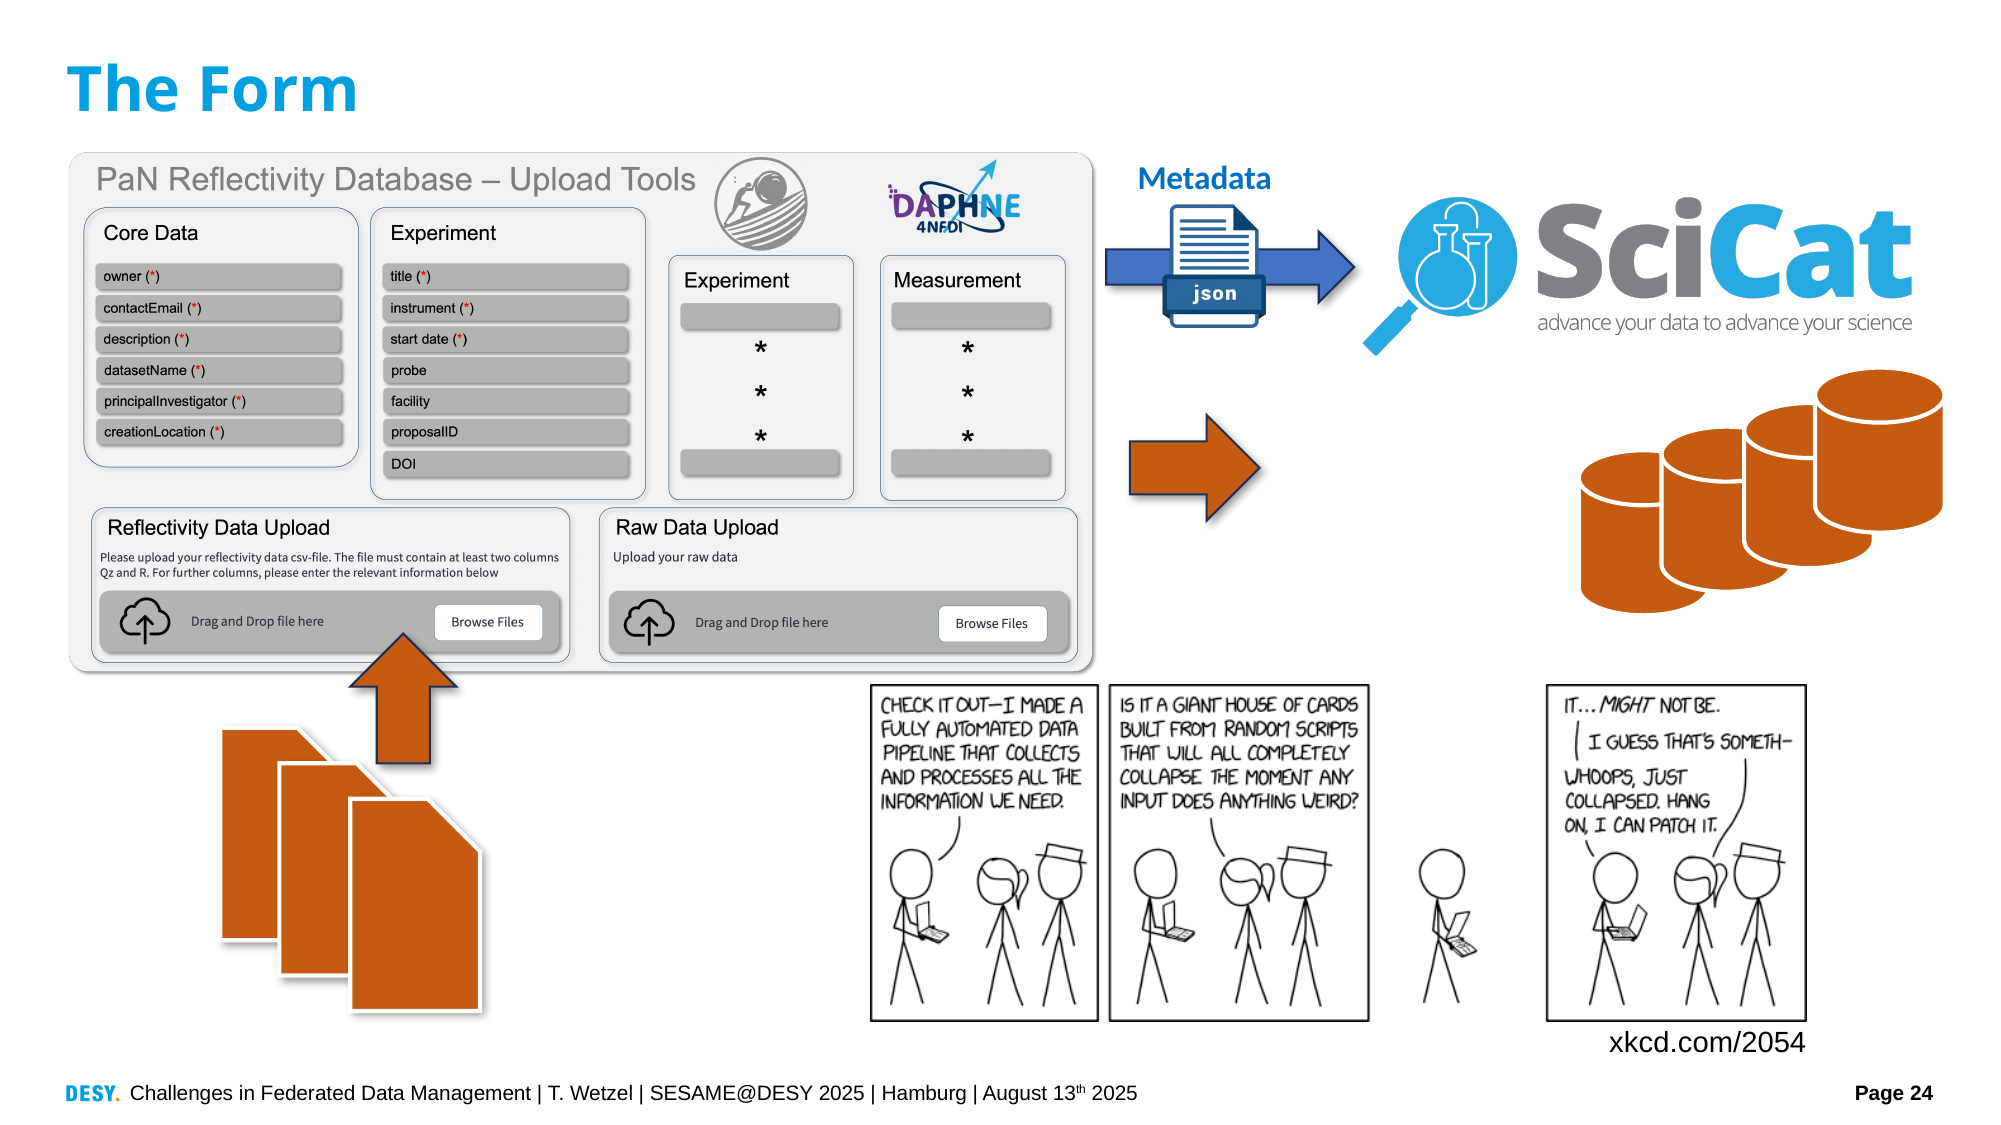

# The Form
 Metadata
xkcd.com/2054
DESY Open Data Portal Fuhrmann, Wetzel